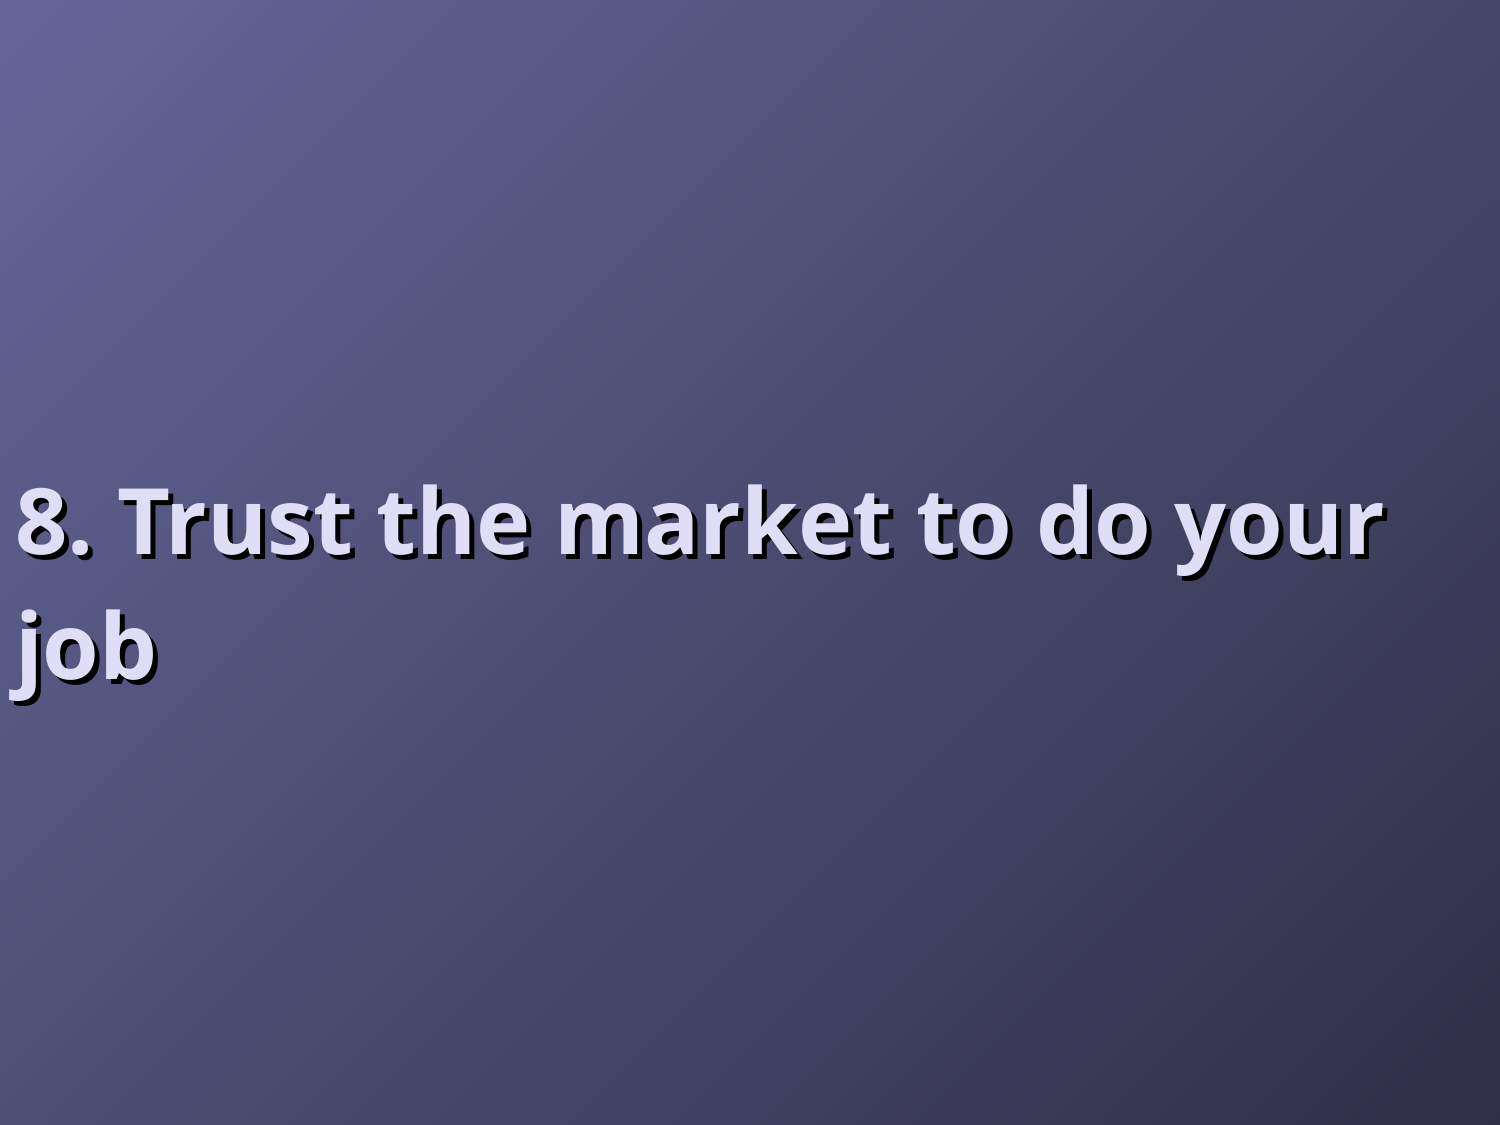

# 8. Trust the market to do your job